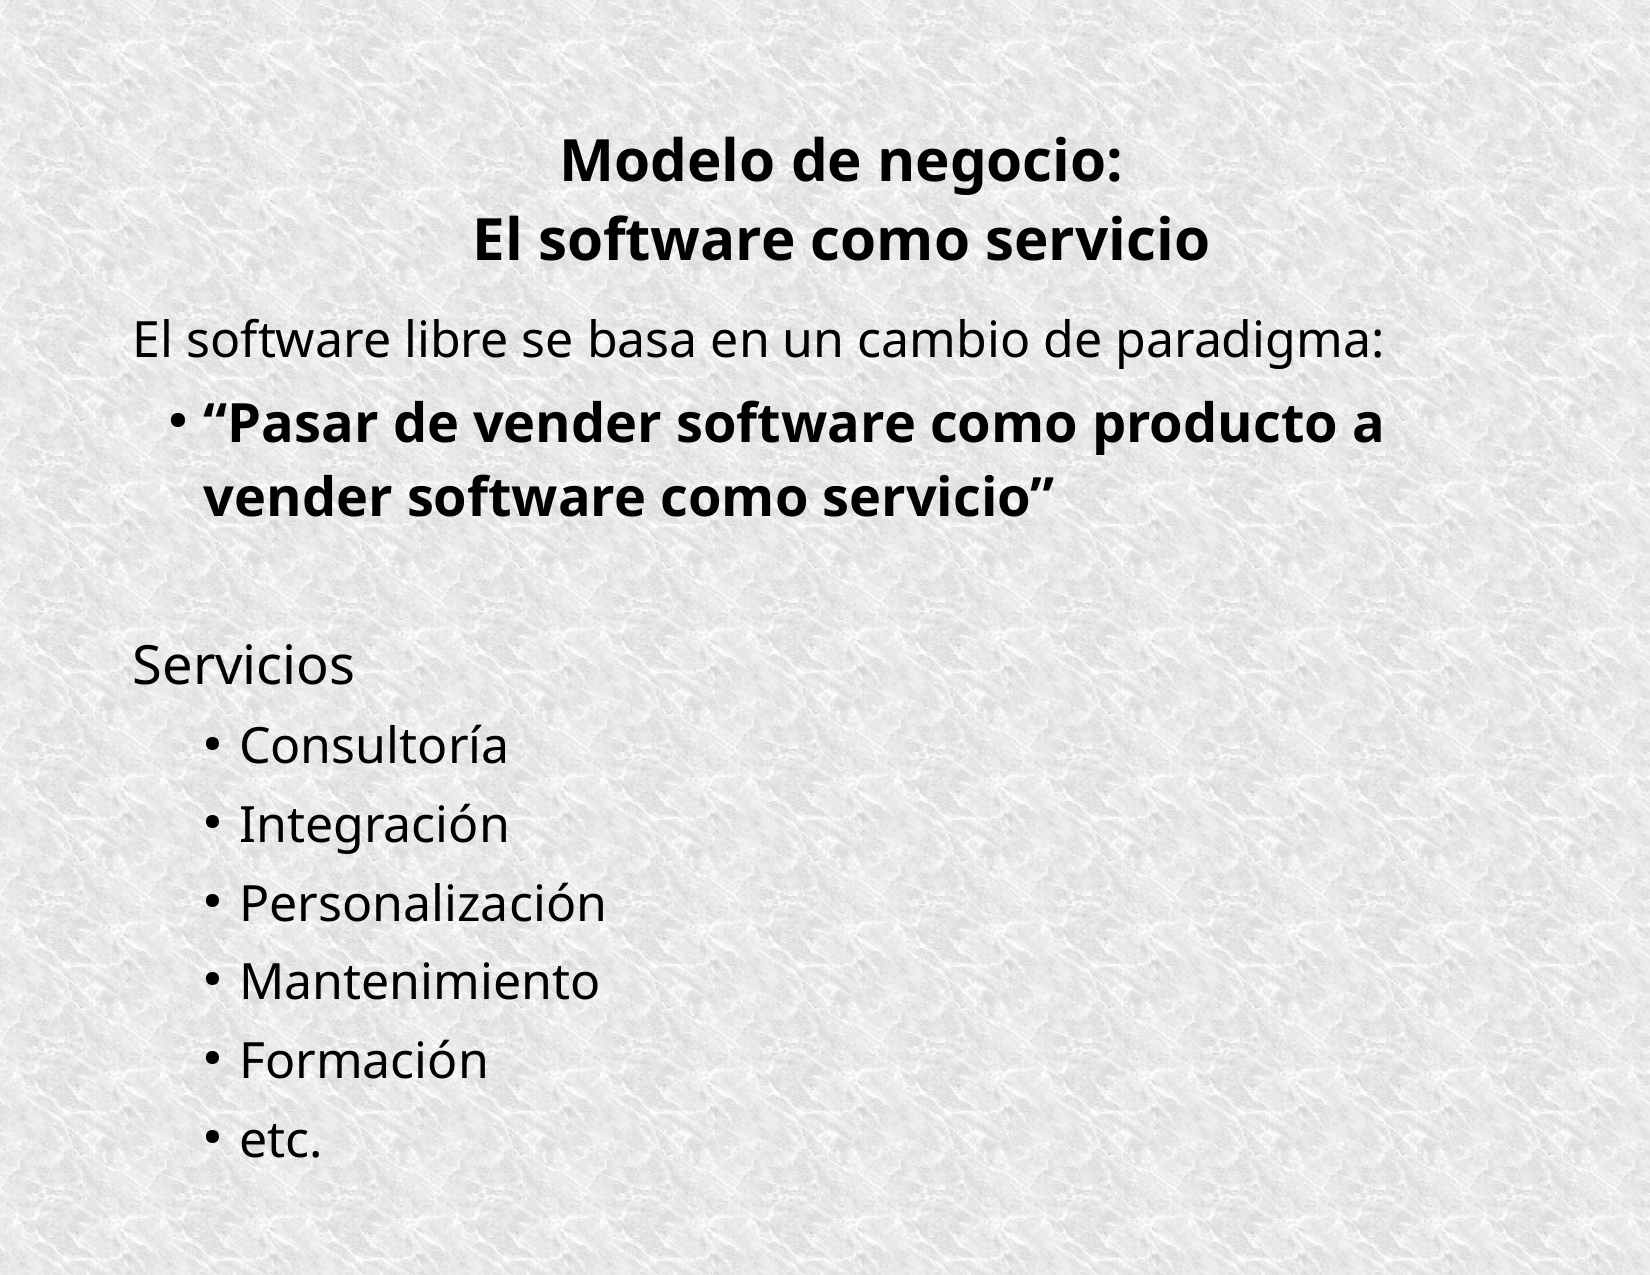

Modelo de negocio:
El software como servicio
El software libre se basa en un cambio de paradigma:
“Pasar de vender software como producto a vender software como servicio”
Servicios
Consultoría
Integración
Personalización
Mantenimiento
Formación
etc.